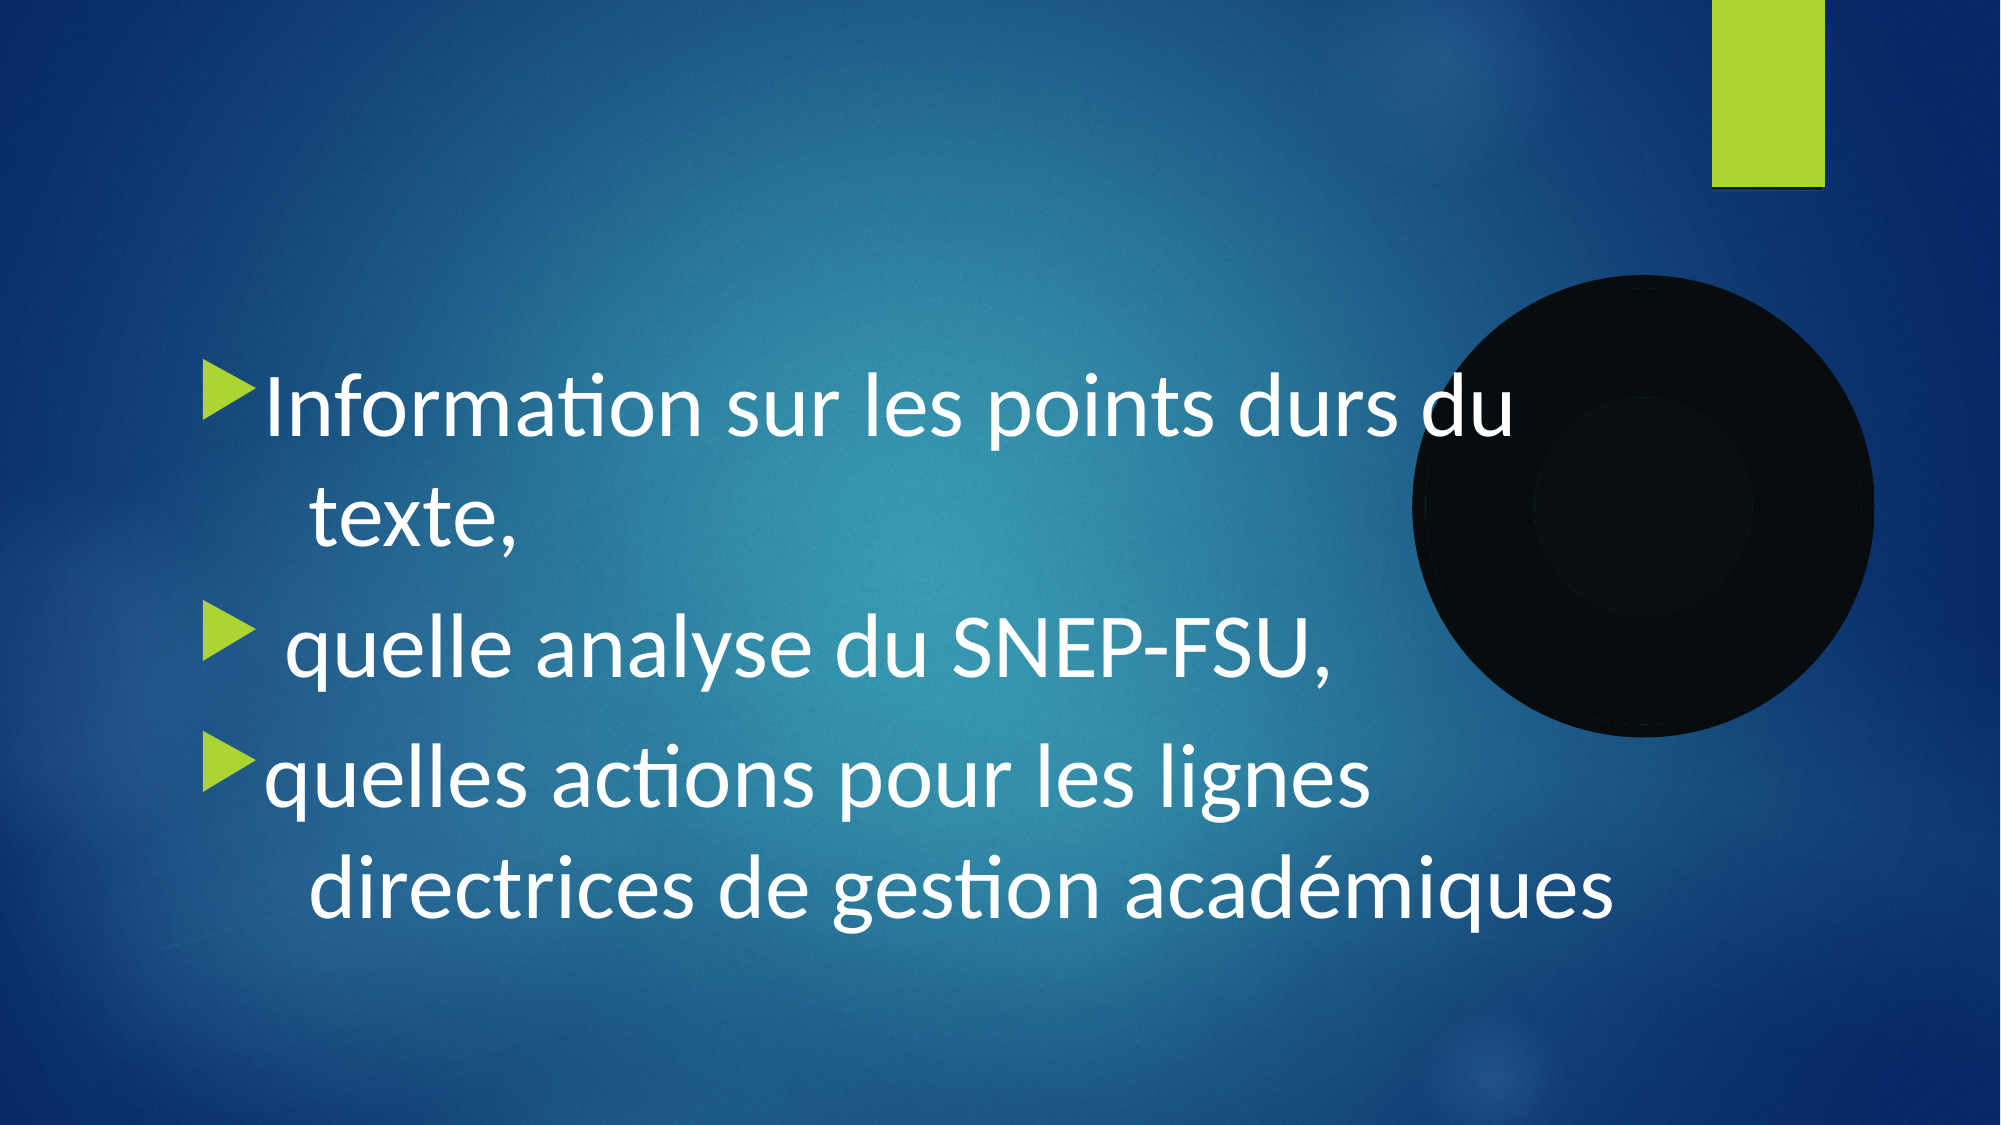

#
Information sur les points durs du texte,
 quelle analyse du SNEP-FSU,
quelles actions pour les lignes directrices de gestion académiques